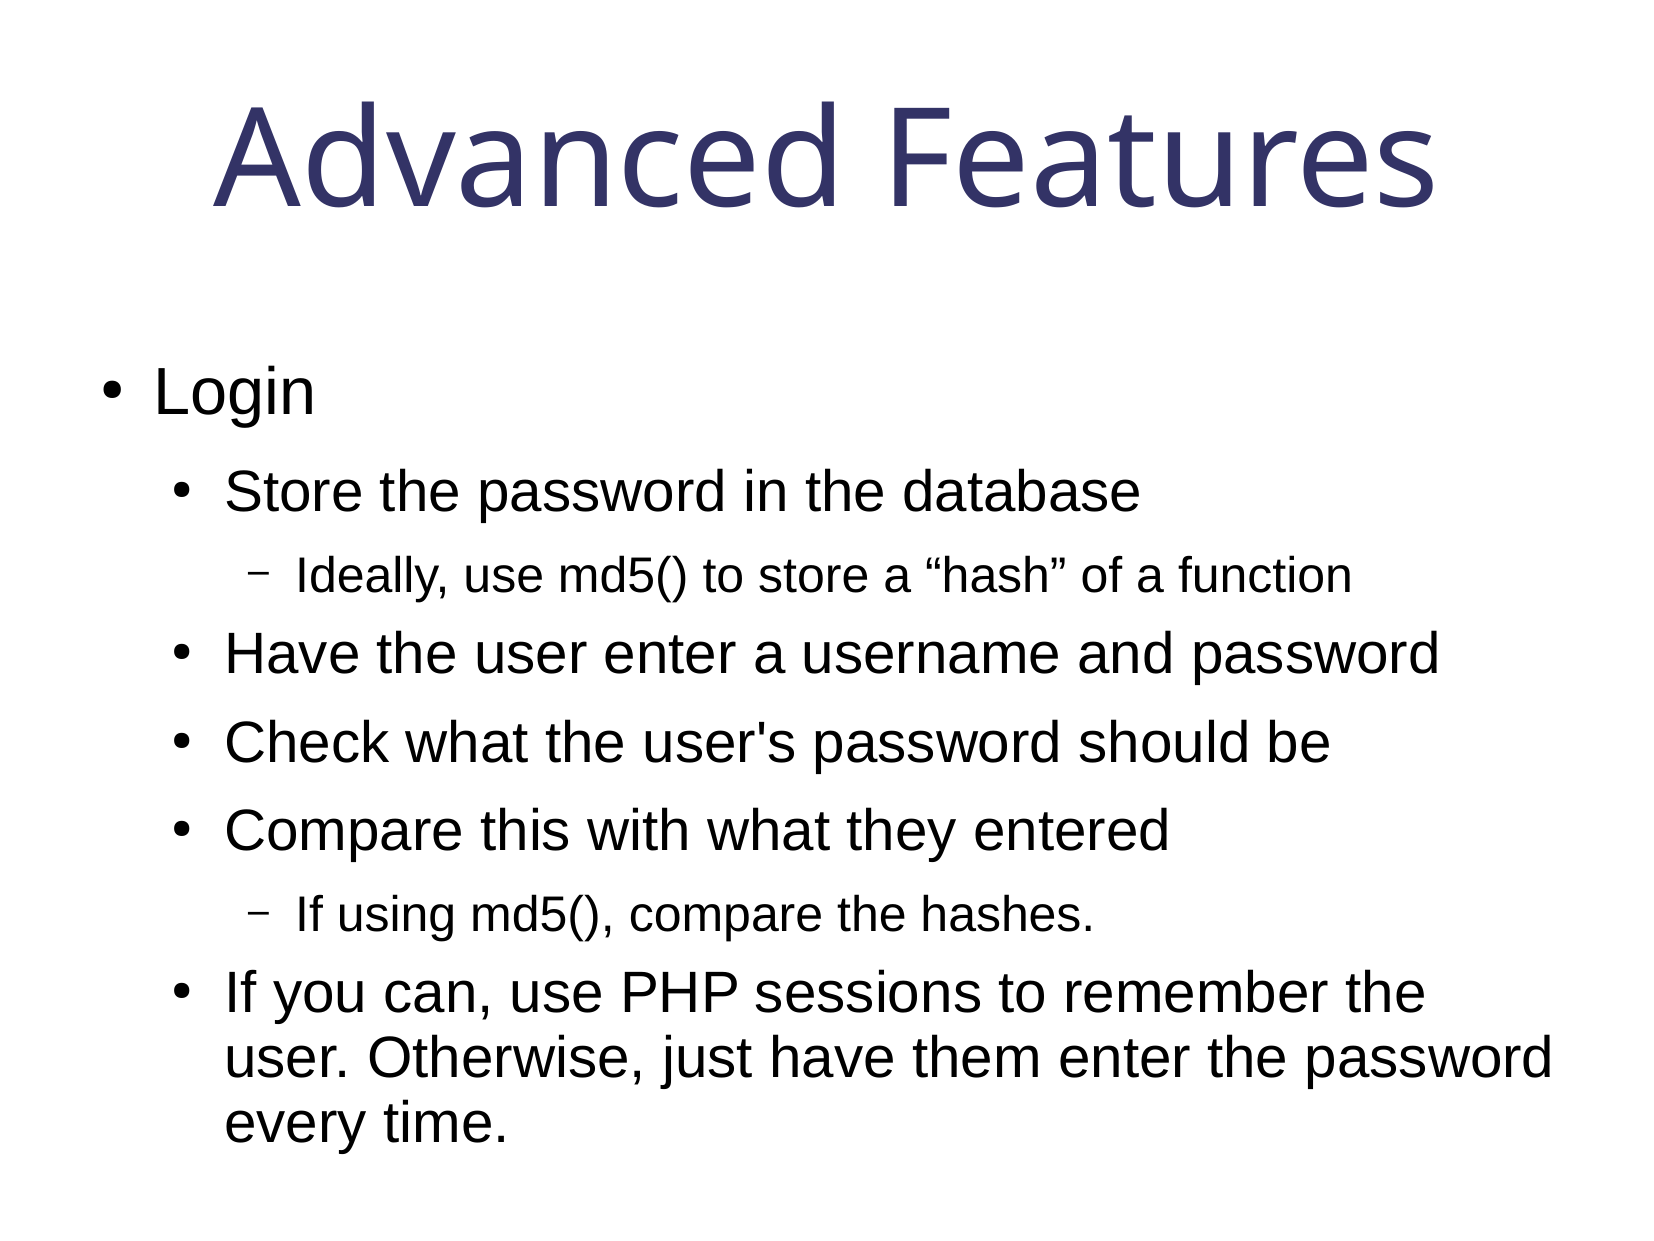

# Advanced Features
Login
Store the password in the database
Ideally, use md5() to store a “hash” of a function
Have the user enter a username and password
Check what the user's password should be
Compare this with what they entered
If using md5(), compare the hashes.
If you can, use PHP sessions to remember the user. Otherwise, just have them enter the password every time.